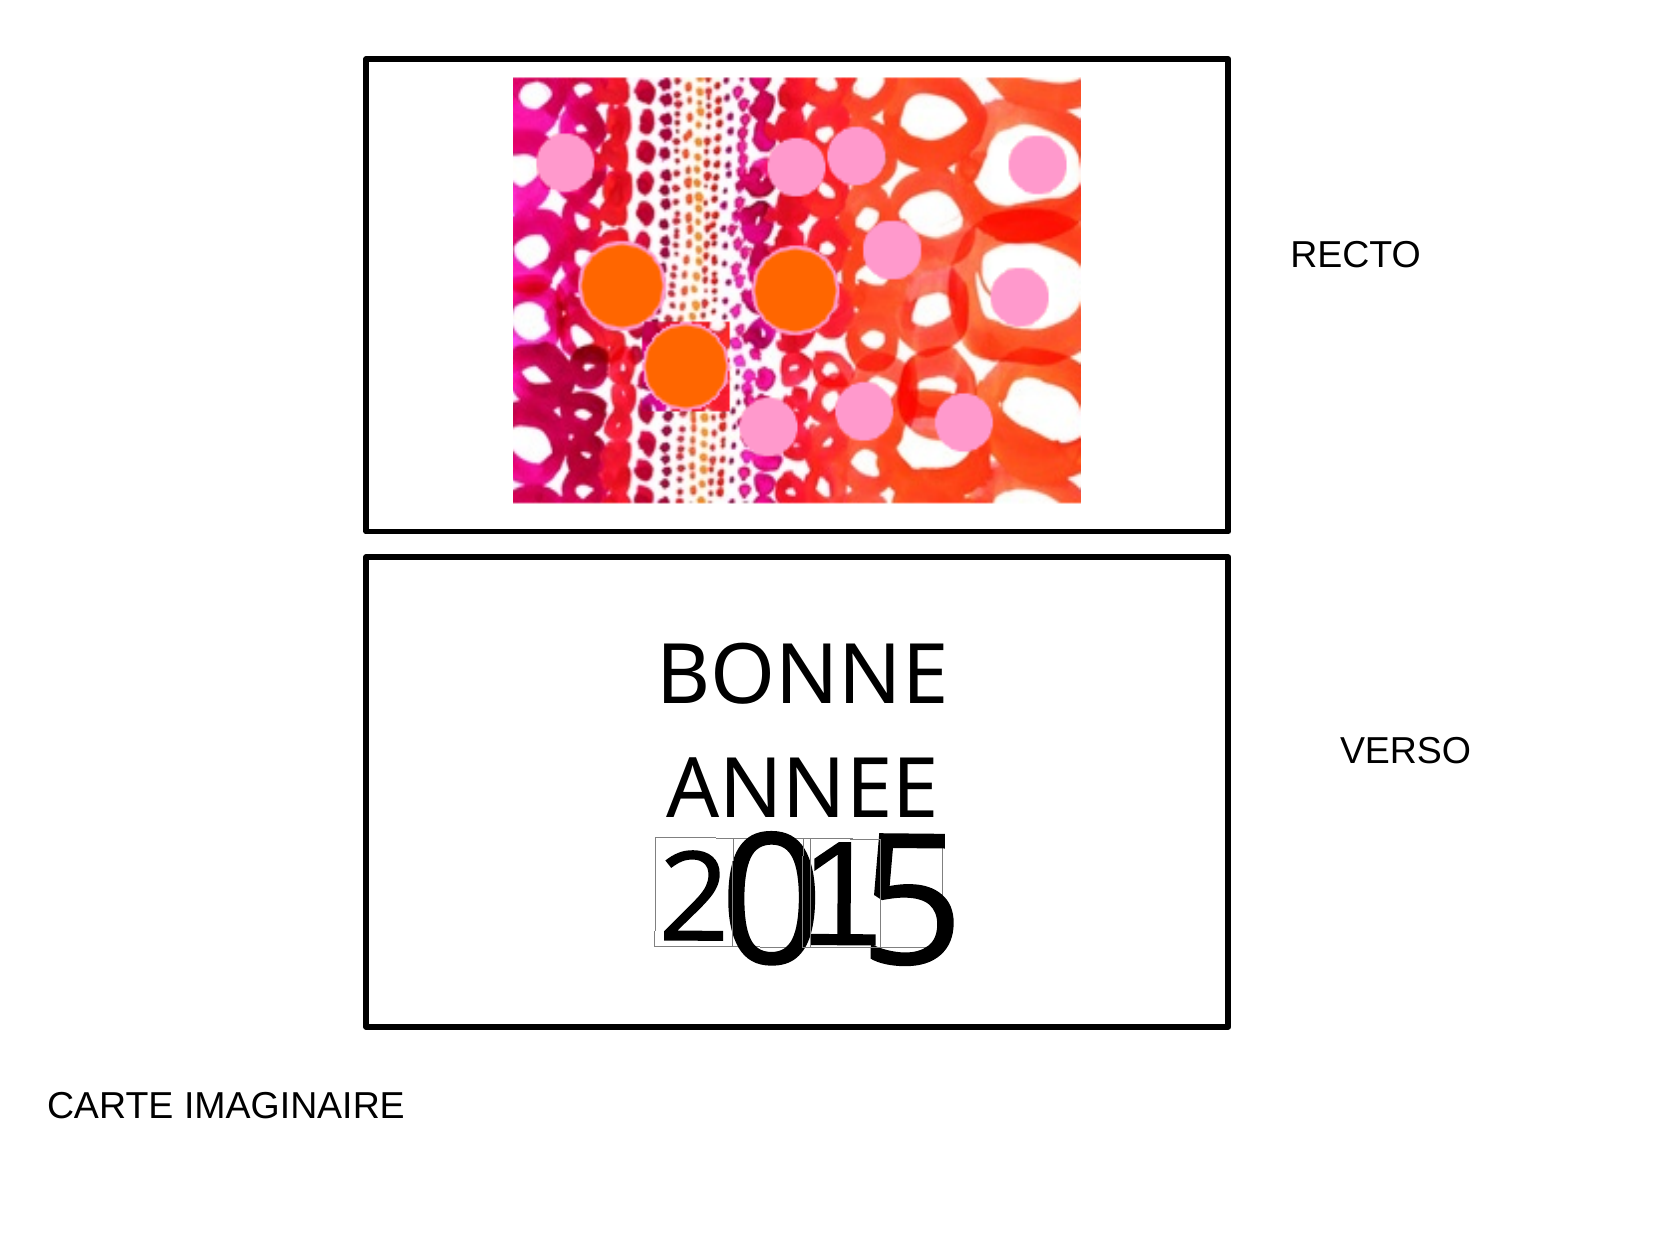

RECTO
BONNE
ANNEE
VERSO
2
0
5
1
CARTE IMAGINAIRE